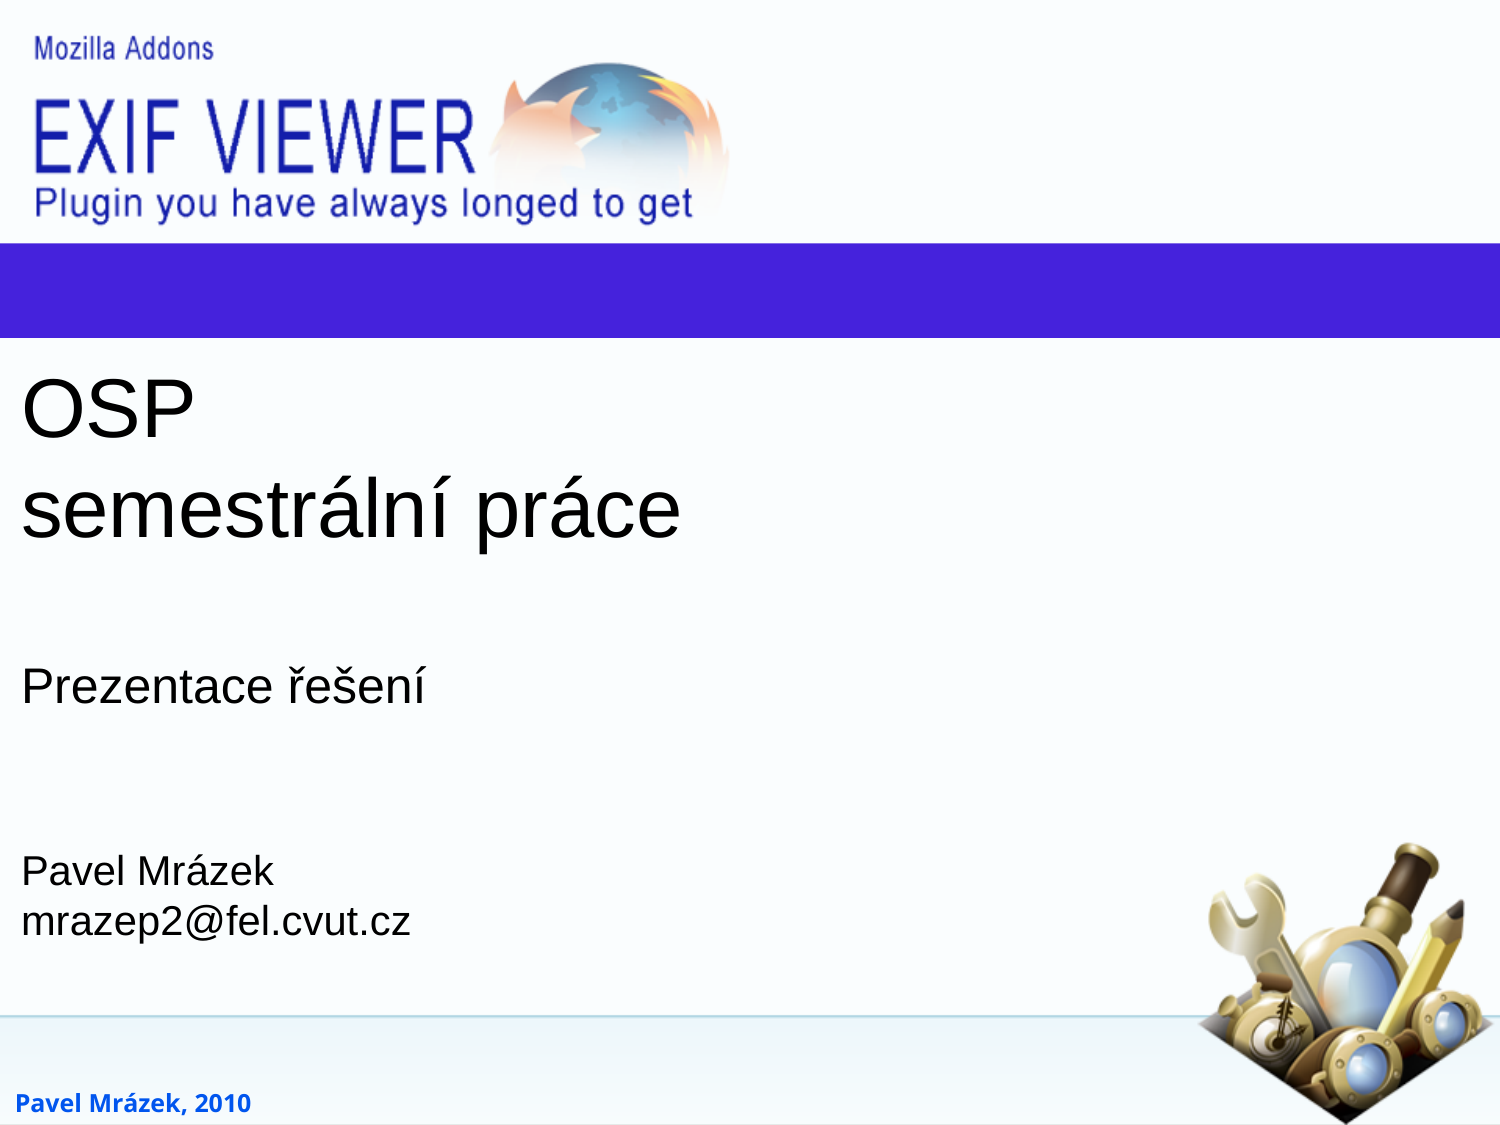

OSP
semestrální práce
Prezentace řešení
Pavel Mrázek
mrazep2@fel.cvut.cz
Pavel Mrázek, 2010